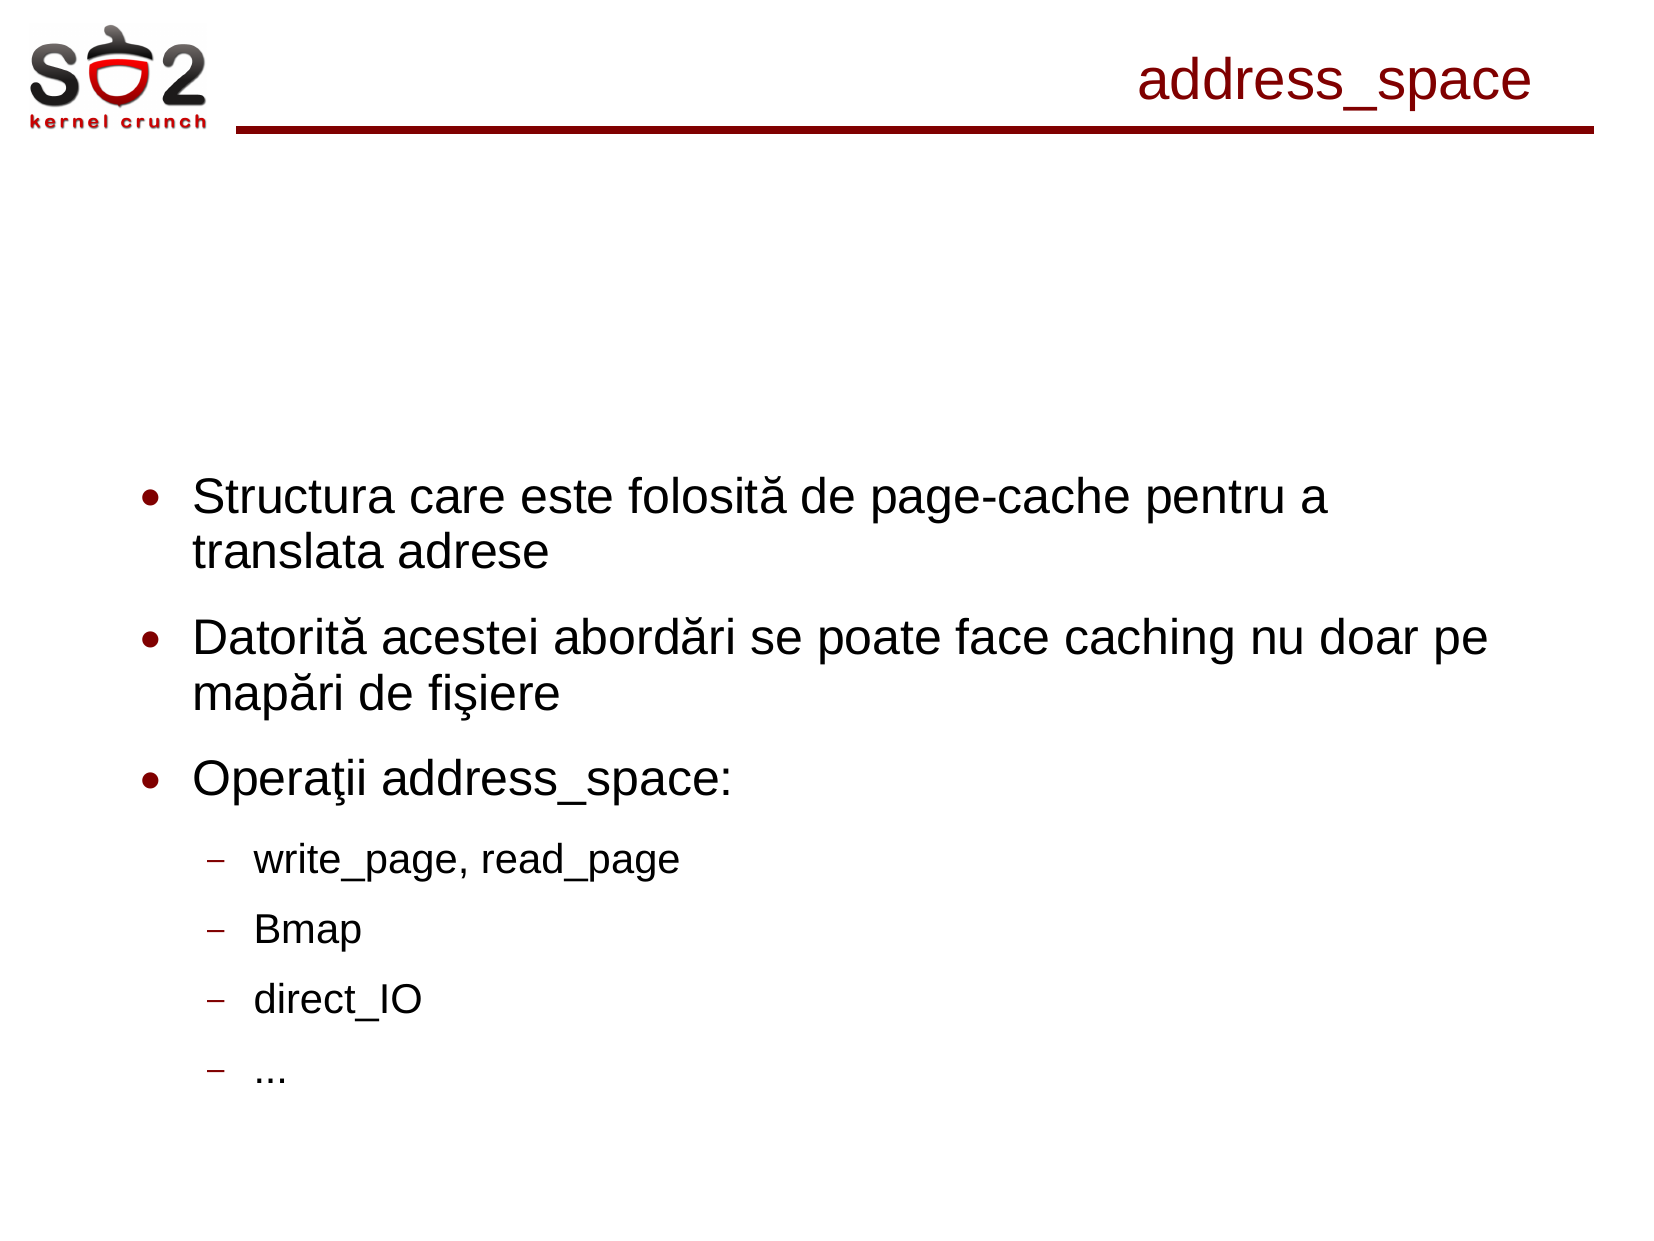

# address_space
Structura care este folosită de page-cache pentru a translata adrese
Datorită acestei abordări se poate face caching nu doar pe mapări de fişiere
Operaţii address_space:
write_page, read_page
Bmap
direct_IO
...